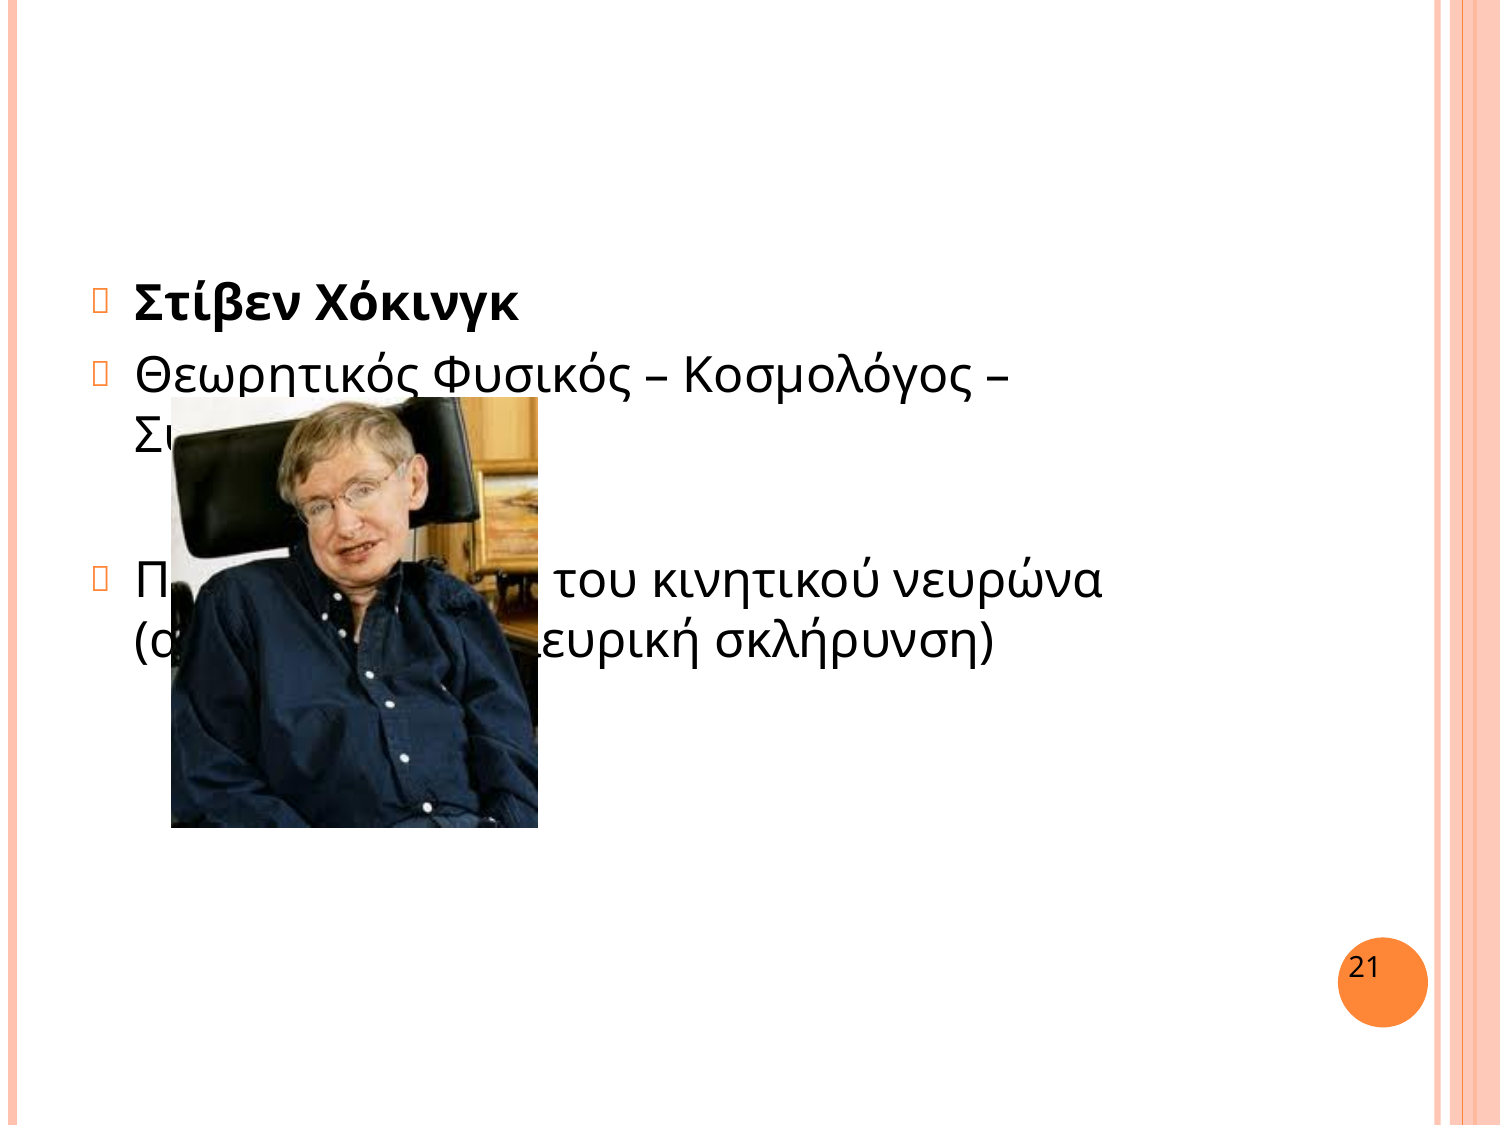

# Στίβεν Χόκινγκ
Θεωρητικός Φυσικός – Κοσμολόγος – Συγγραφέας
Πάσχει από νόσο του κινητικού νευρώνα (αμυοτροφική πλευρική σκλήρυνση)